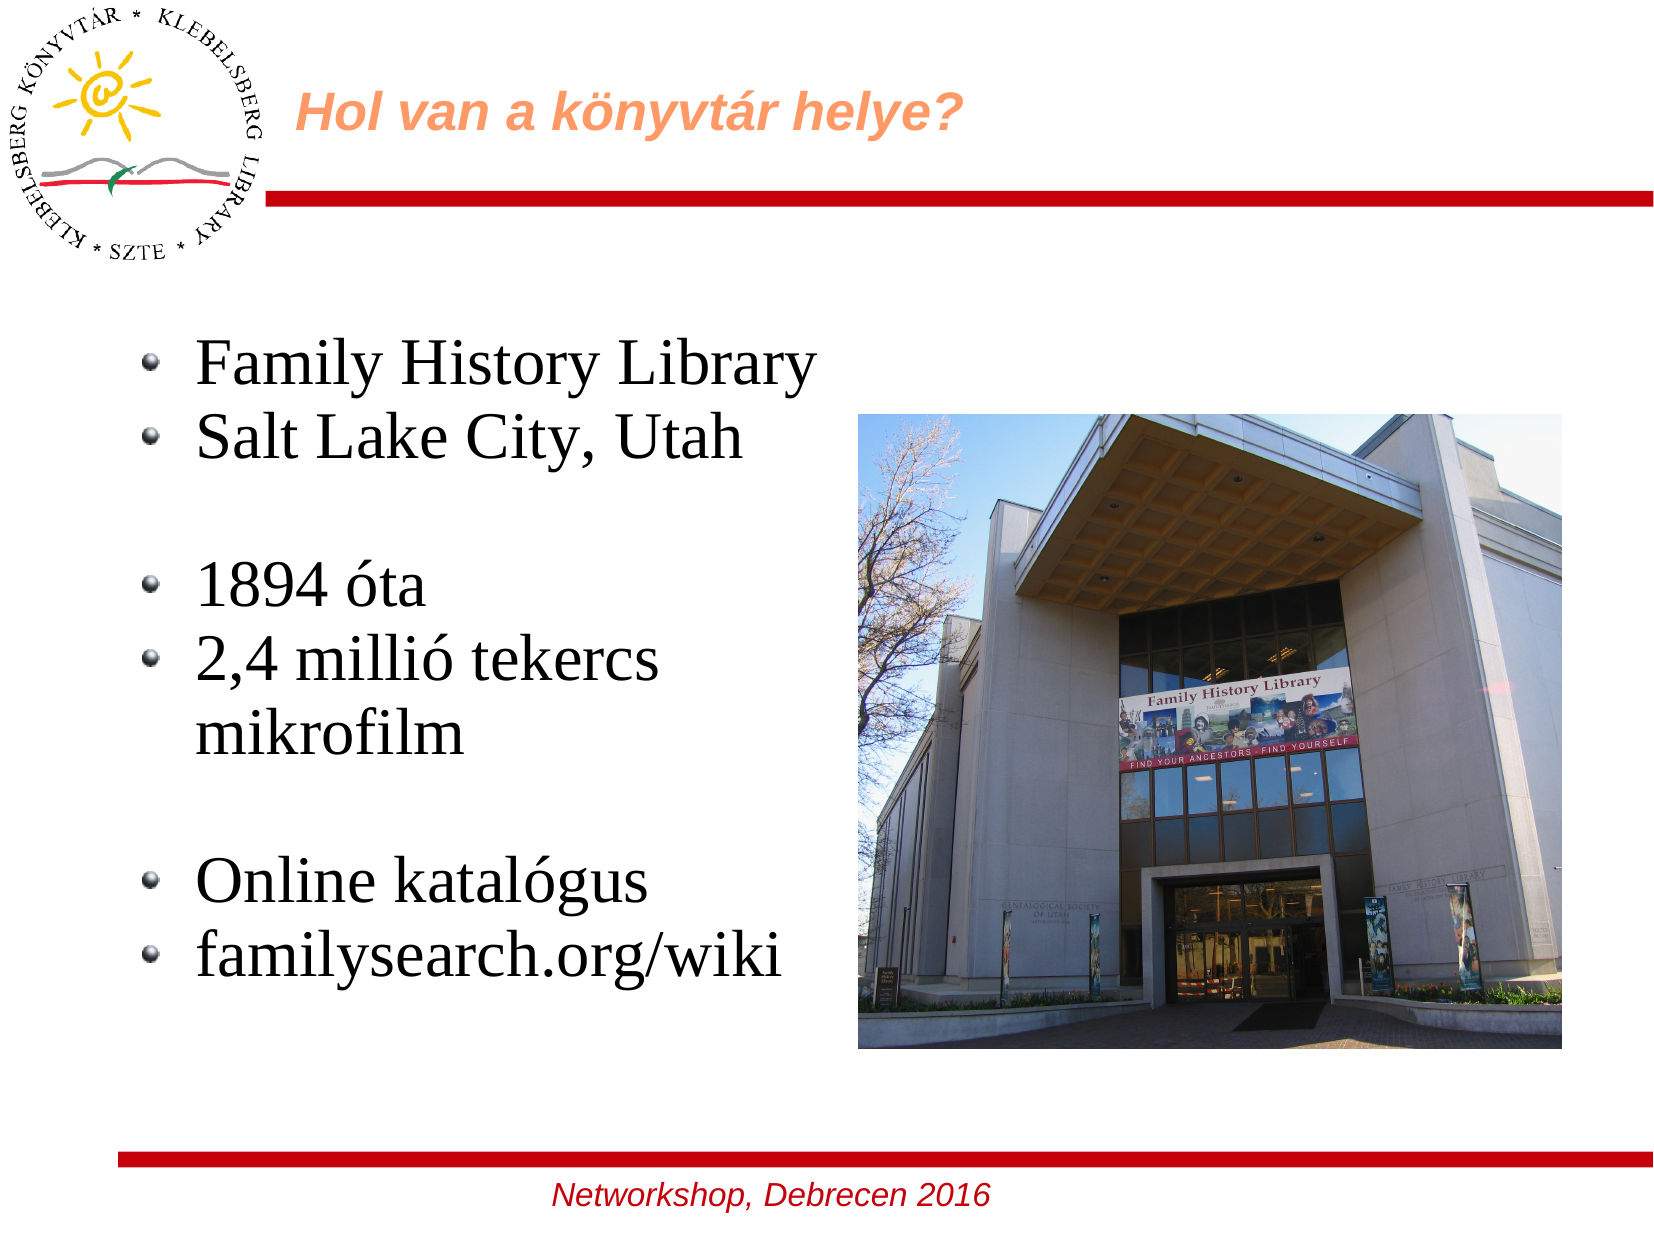

# Hol van a könyvtár helye?
Family History Library
Salt Lake City, Utah
1894 óta
2,4 millió tekercs mikrofilm
Online katalógus
familysearch.org/wiki